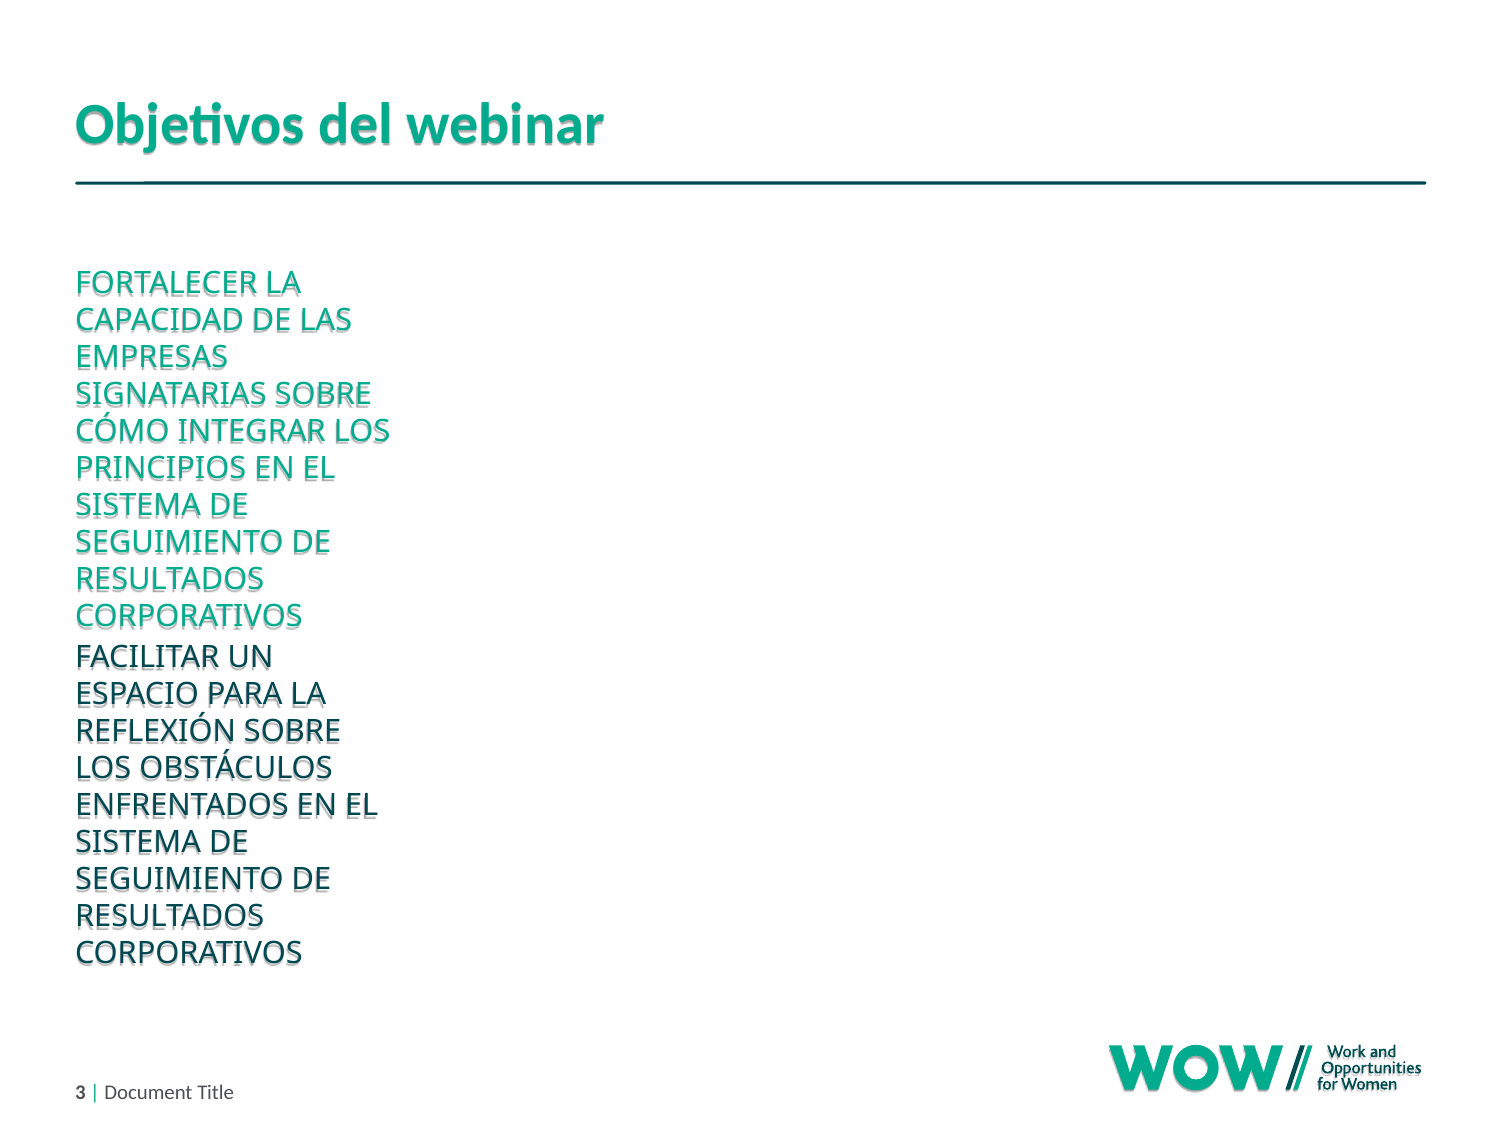

Objetivos del webinar
# FORTALECER LA CAPACIDAD DE LAS EMPRESAS SIGNATARIAS SOBRE CÓMO INTEGRAR LOS PRINCIPIOS EN EL SISTEMA DE SEGUIMIENTO DE RESULTADOS CORPORATIVOS
FACILITAR UN ESPACIO PARA LA REFLEXIÓN SOBRE LOS OBSTÁCULOS ENFRENTADOS EN EL SISTEMA DE SEGUIMIENTO DE RESULTADOS CORPORATIVOS
3 | Document Title